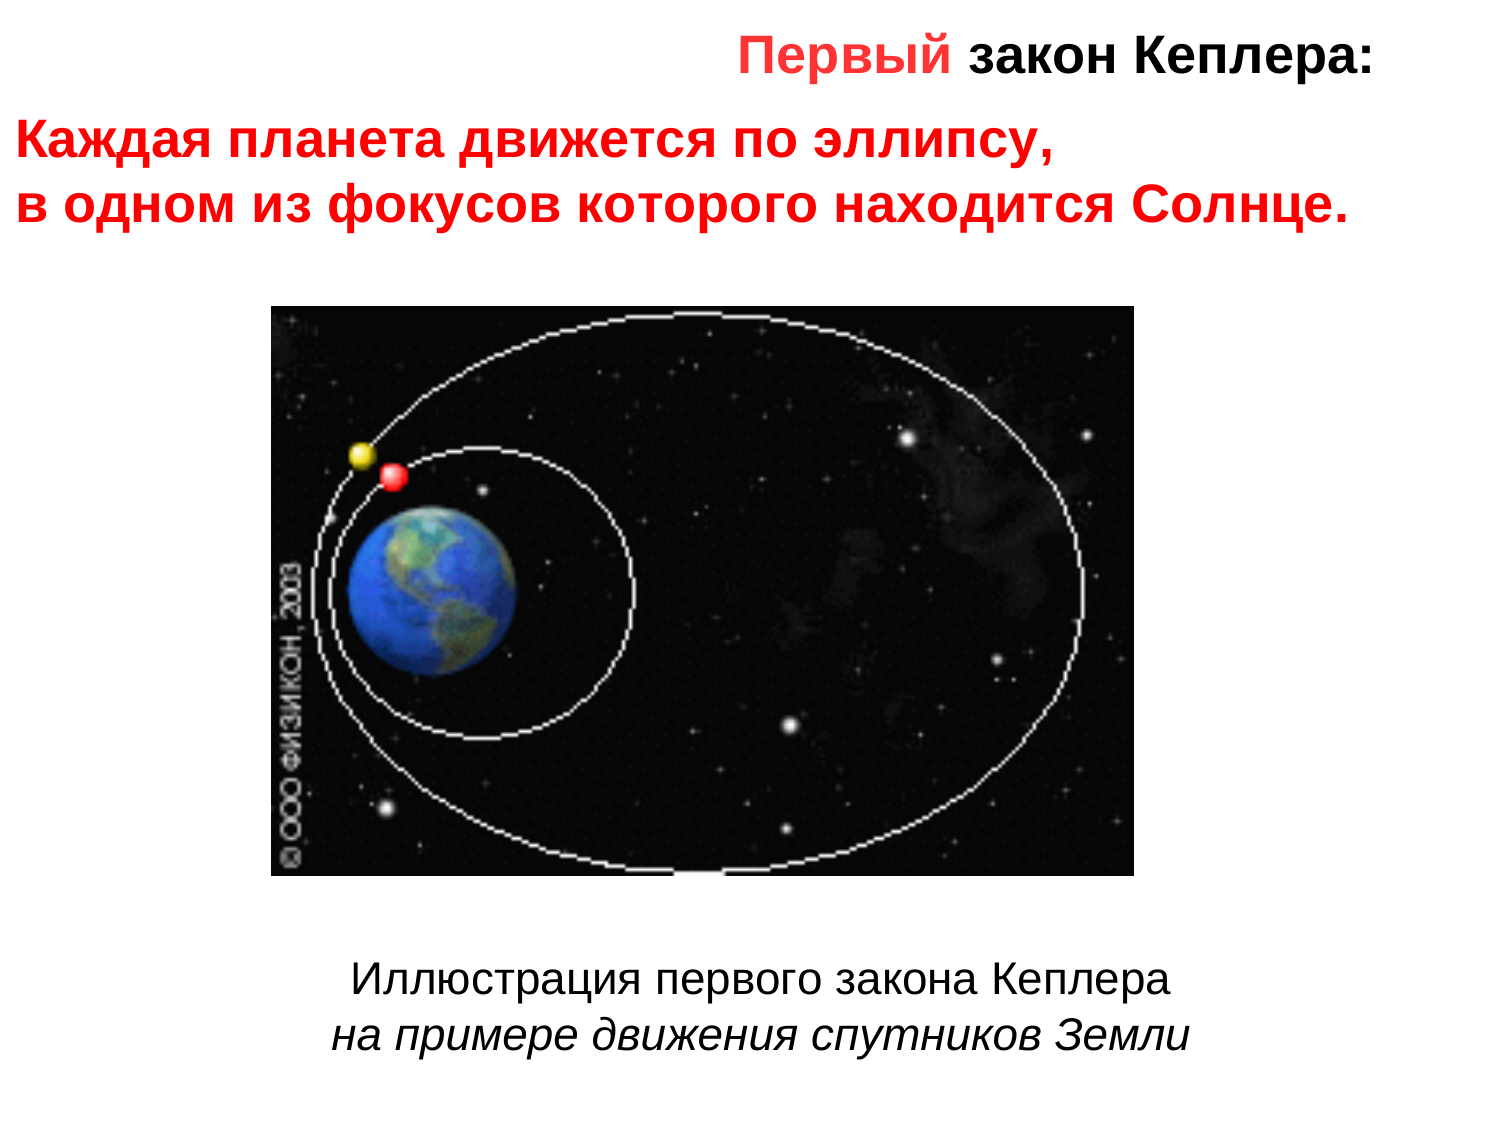

Первый закон Кеплера:
Каждая планета движется по эллипсу,
в одном из фокусов которого находится Солнце.
Иллюстрация первого закона Кеплера
на примере движения спутников Земли